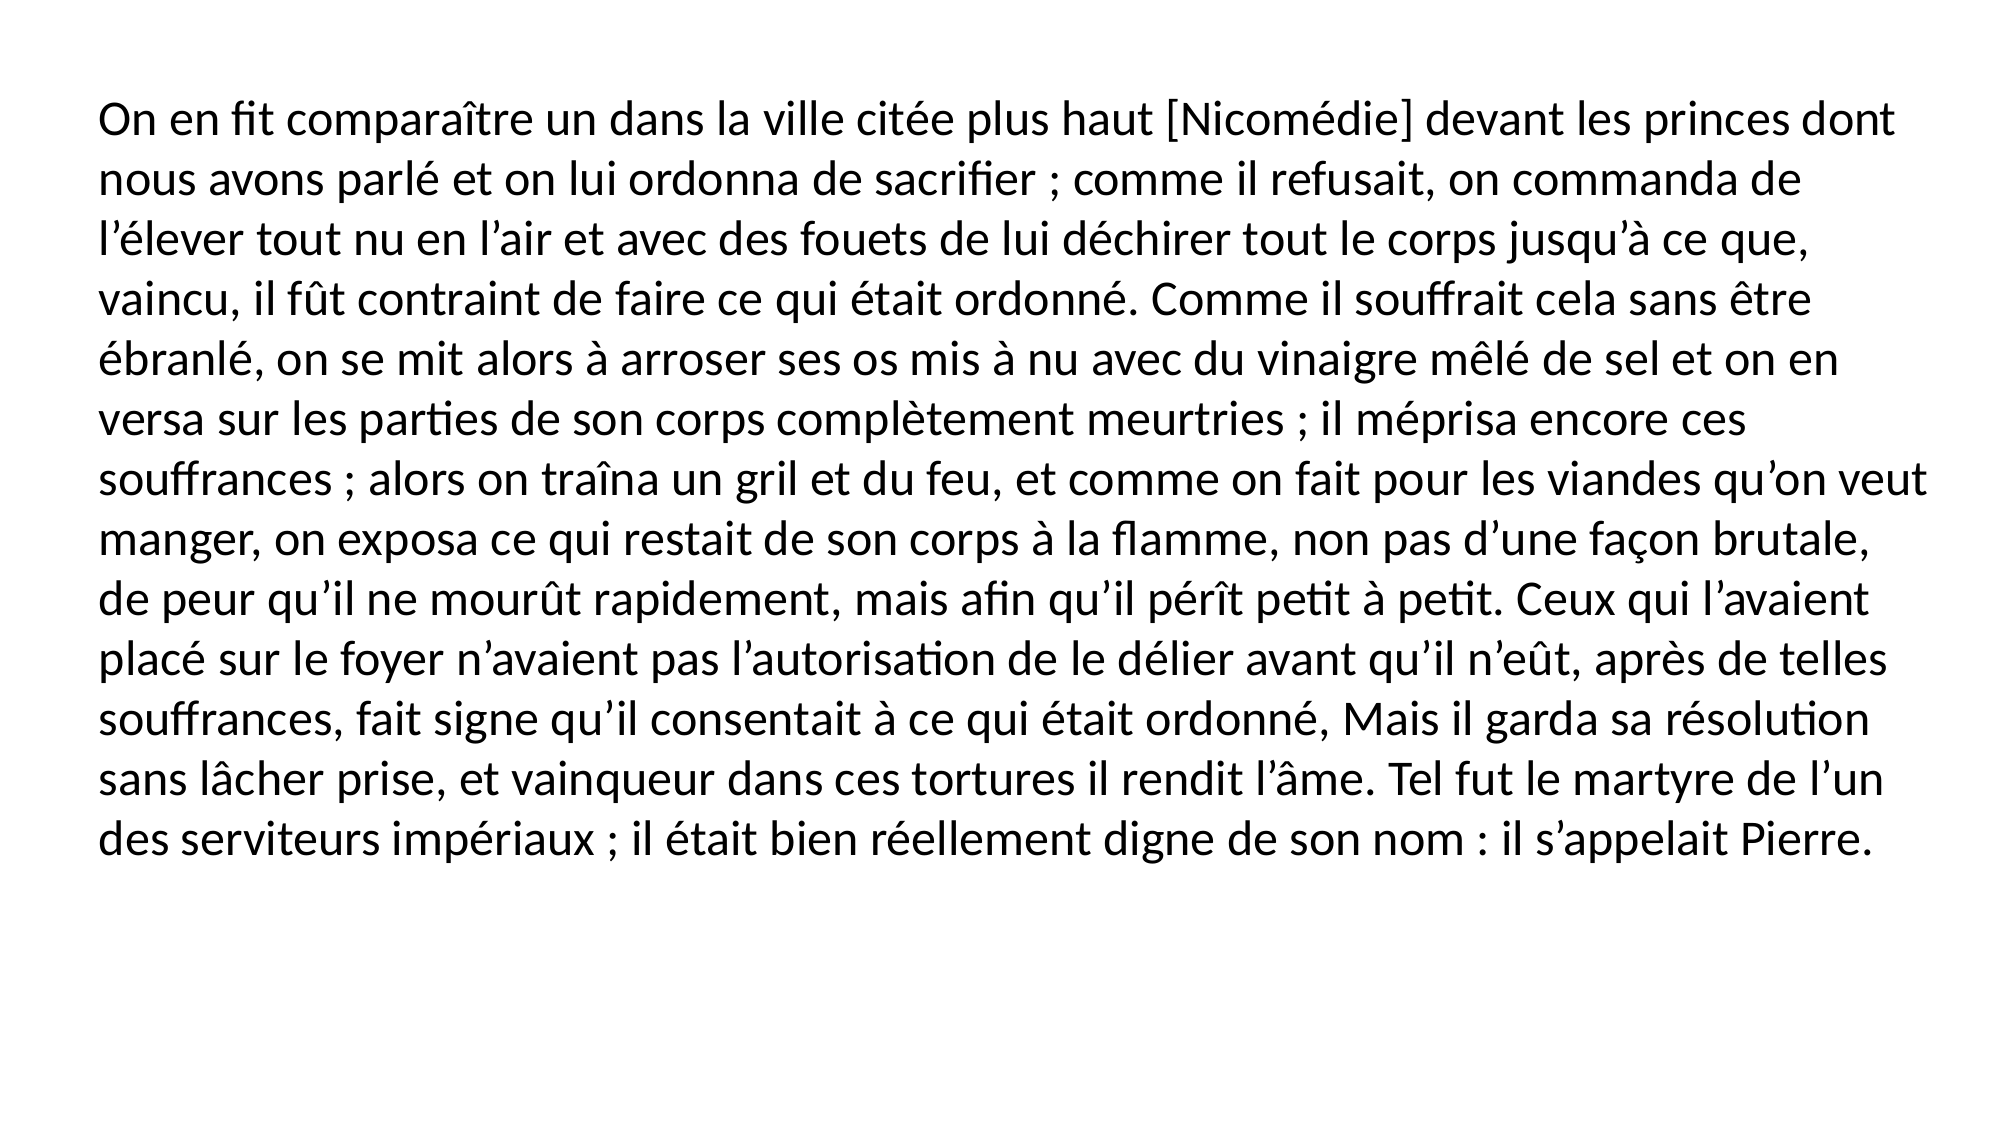

On en fit comparaître un dans la ville citée plus haut [Nicomédie] devant les princes dont nous avons parlé et on lui ordonna de sacrifier ; comme il refusait, on commanda de l’élever tout nu en l’air et avec des fouets de lui déchirer tout le corps jusqu’à ce que, vaincu, il fût contraint de faire ce qui était ordonné. Comme il souffrait cela sans être ébranlé, on se mit alors à arroser ses os mis à nu avec du vinaigre mêlé de sel et on en versa sur les parties de son corps complètement meurtries ; il méprisa encore ces souffrances ; alors on traîna un gril et du feu, et comme on fait pour les viandes qu’on veut manger, on exposa ce qui restait de son corps à la flamme, non pas d’une façon brutale, de peur qu’il ne mourût rapidement, mais afin qu’il pérît petit à petit. Ceux qui l’avaient placé sur le foyer n’avaient pas l’autorisation de le délier avant qu’il n’eût, après de telles souffrances, fait signe qu’il consentait à ce qui était ordonné, Mais il garda sa résolution sans lâcher prise, et vainqueur dans ces tortures il rendit l’âme. Tel fut le martyre de l’un des serviteurs impériaux ; il était bien réellement digne de son nom : il s’appelait Pierre.